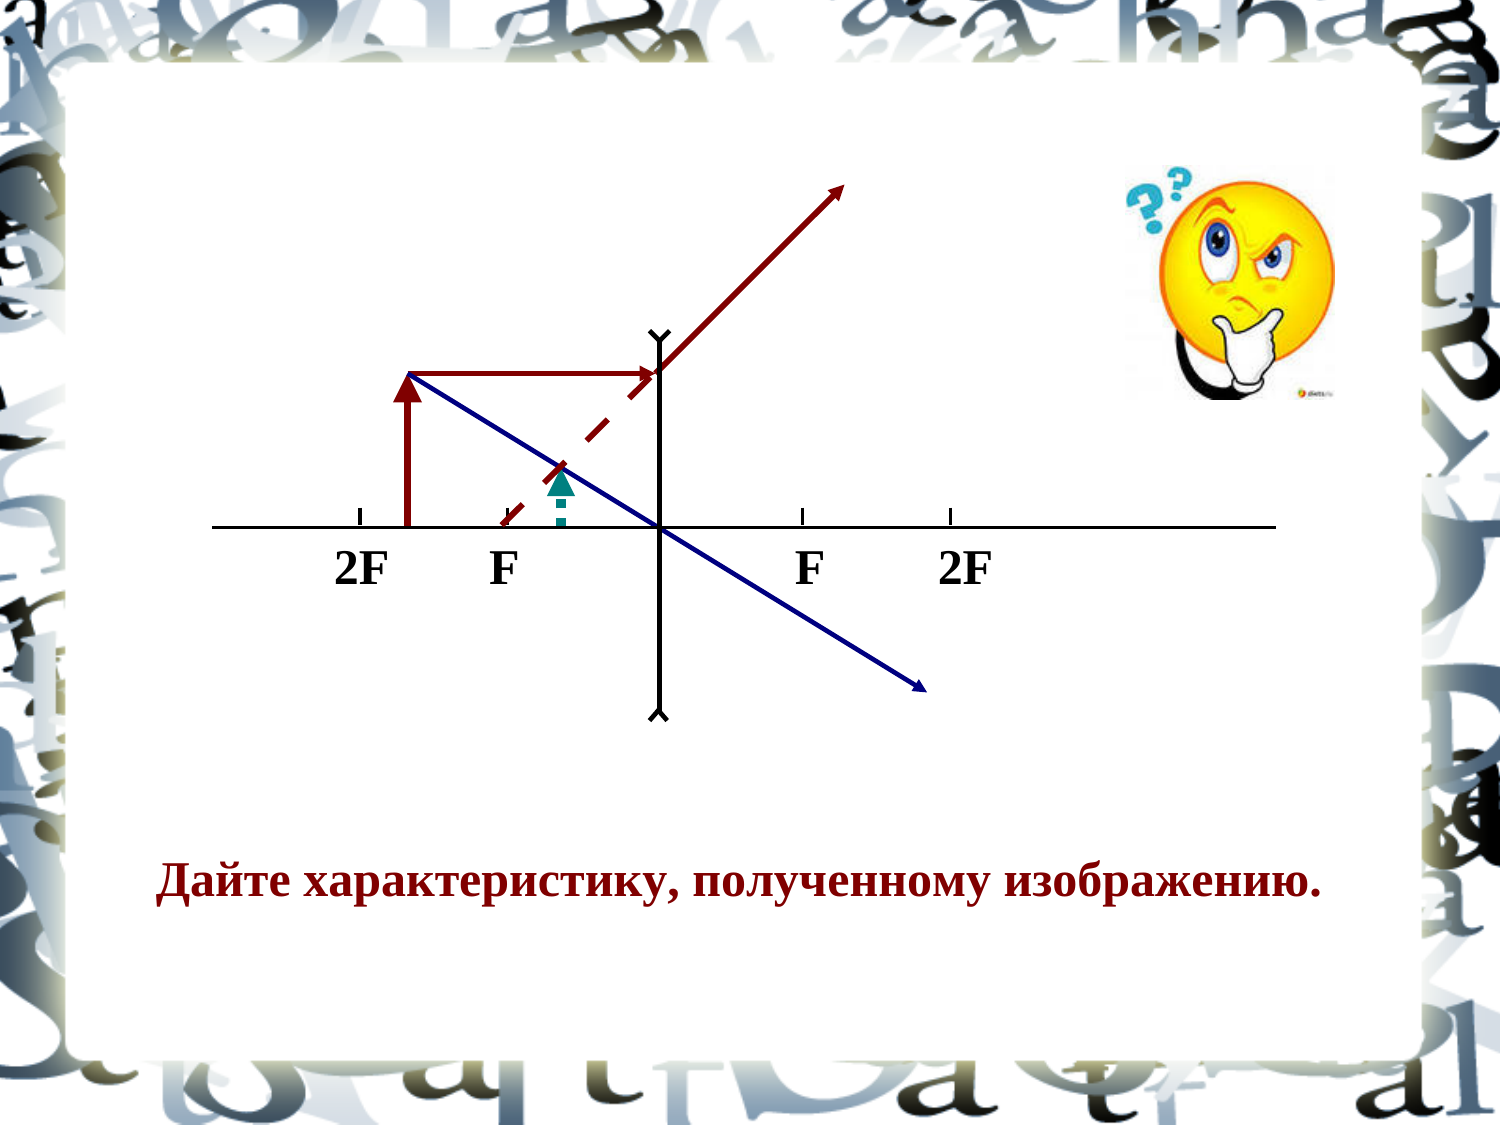

2F F F 2F
Дайте характеристику, полученному изображению.